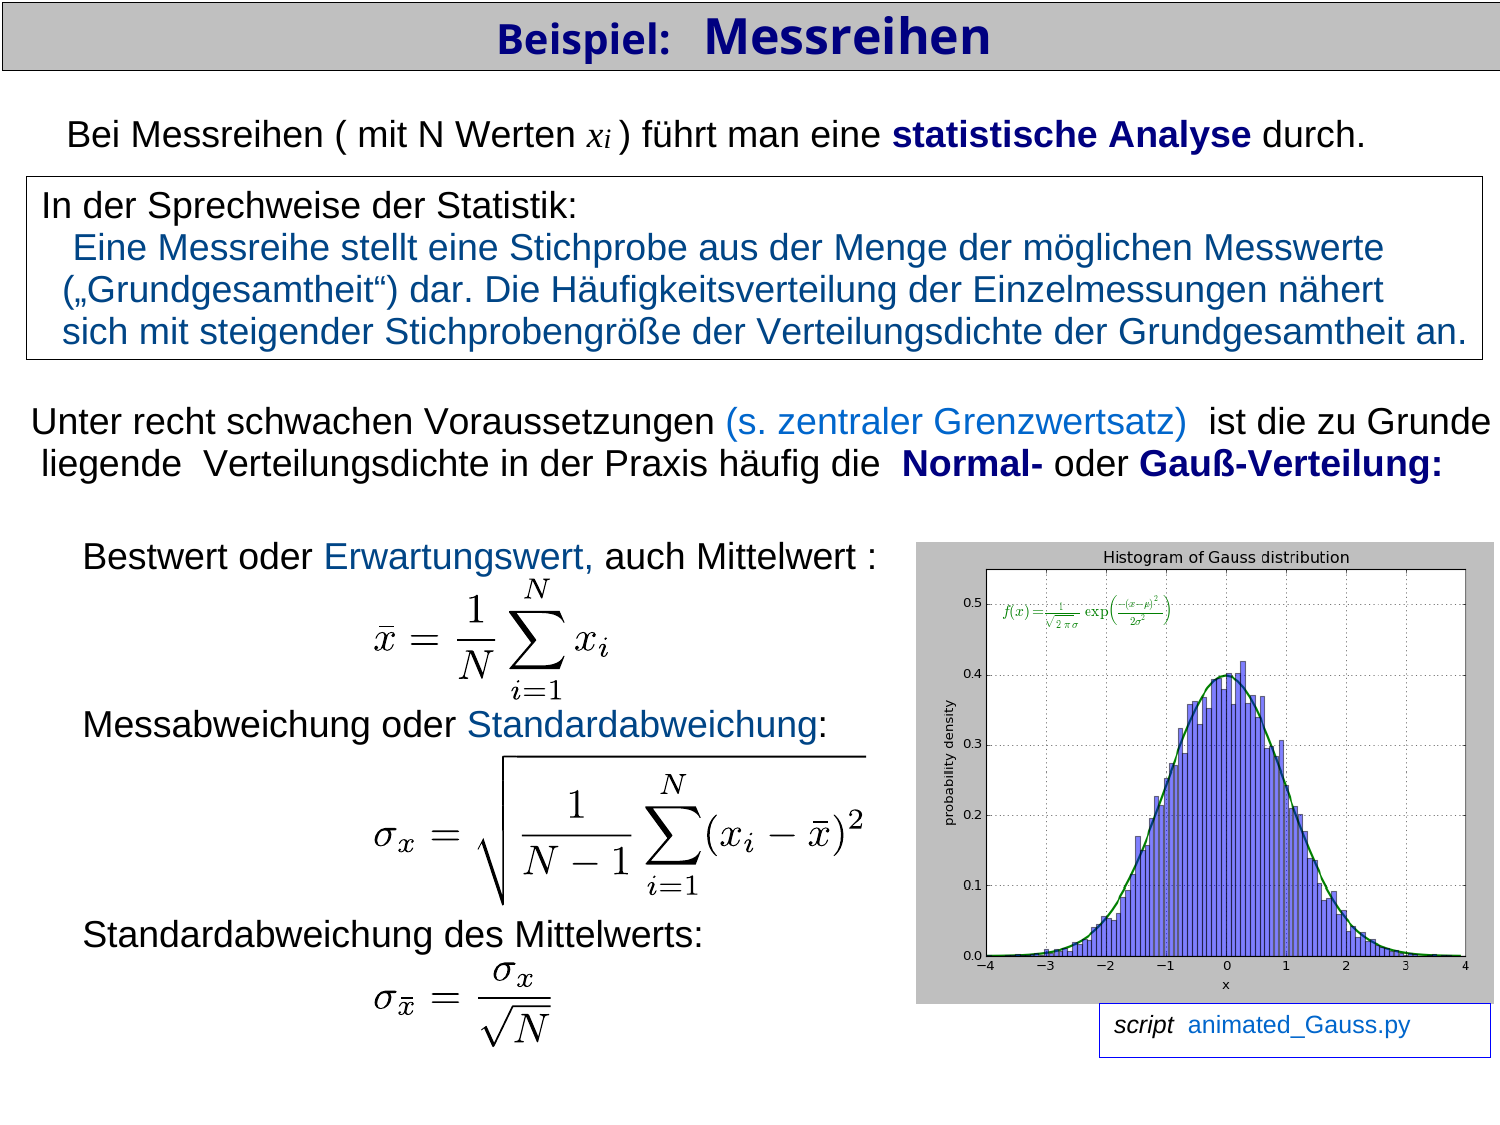

# Beispiel: Messreihen
Bei Messreihen ( mit N Werten xi ) führt man eine statistische Analyse durch.
In der Sprechweise der Statistik:
 Eine Messreihe stellt eine Stichprobe aus der Menge der möglichen Messwerte
 („Grundgesamtheit“) dar. Die Häufigkeitsverteilung der Einzelmessungen nähert
 sich mit steigender Stichprobengröße der Verteilungsdichte der Grundgesamtheit an.
Unter recht schwachen Voraussetzungen (s. zentraler Grenzwertsatz) ist die zu Grunde
 liegende Verteilungsdichte in der Praxis häufig die Normal- oder Gauß-Verteilung:
Bestwert oder Erwartungswert, auch Mittelwert :
Messabweichung oder Standardabweichung:
Standardabweichung des Mittelwerts:
script animated_Gauss.py